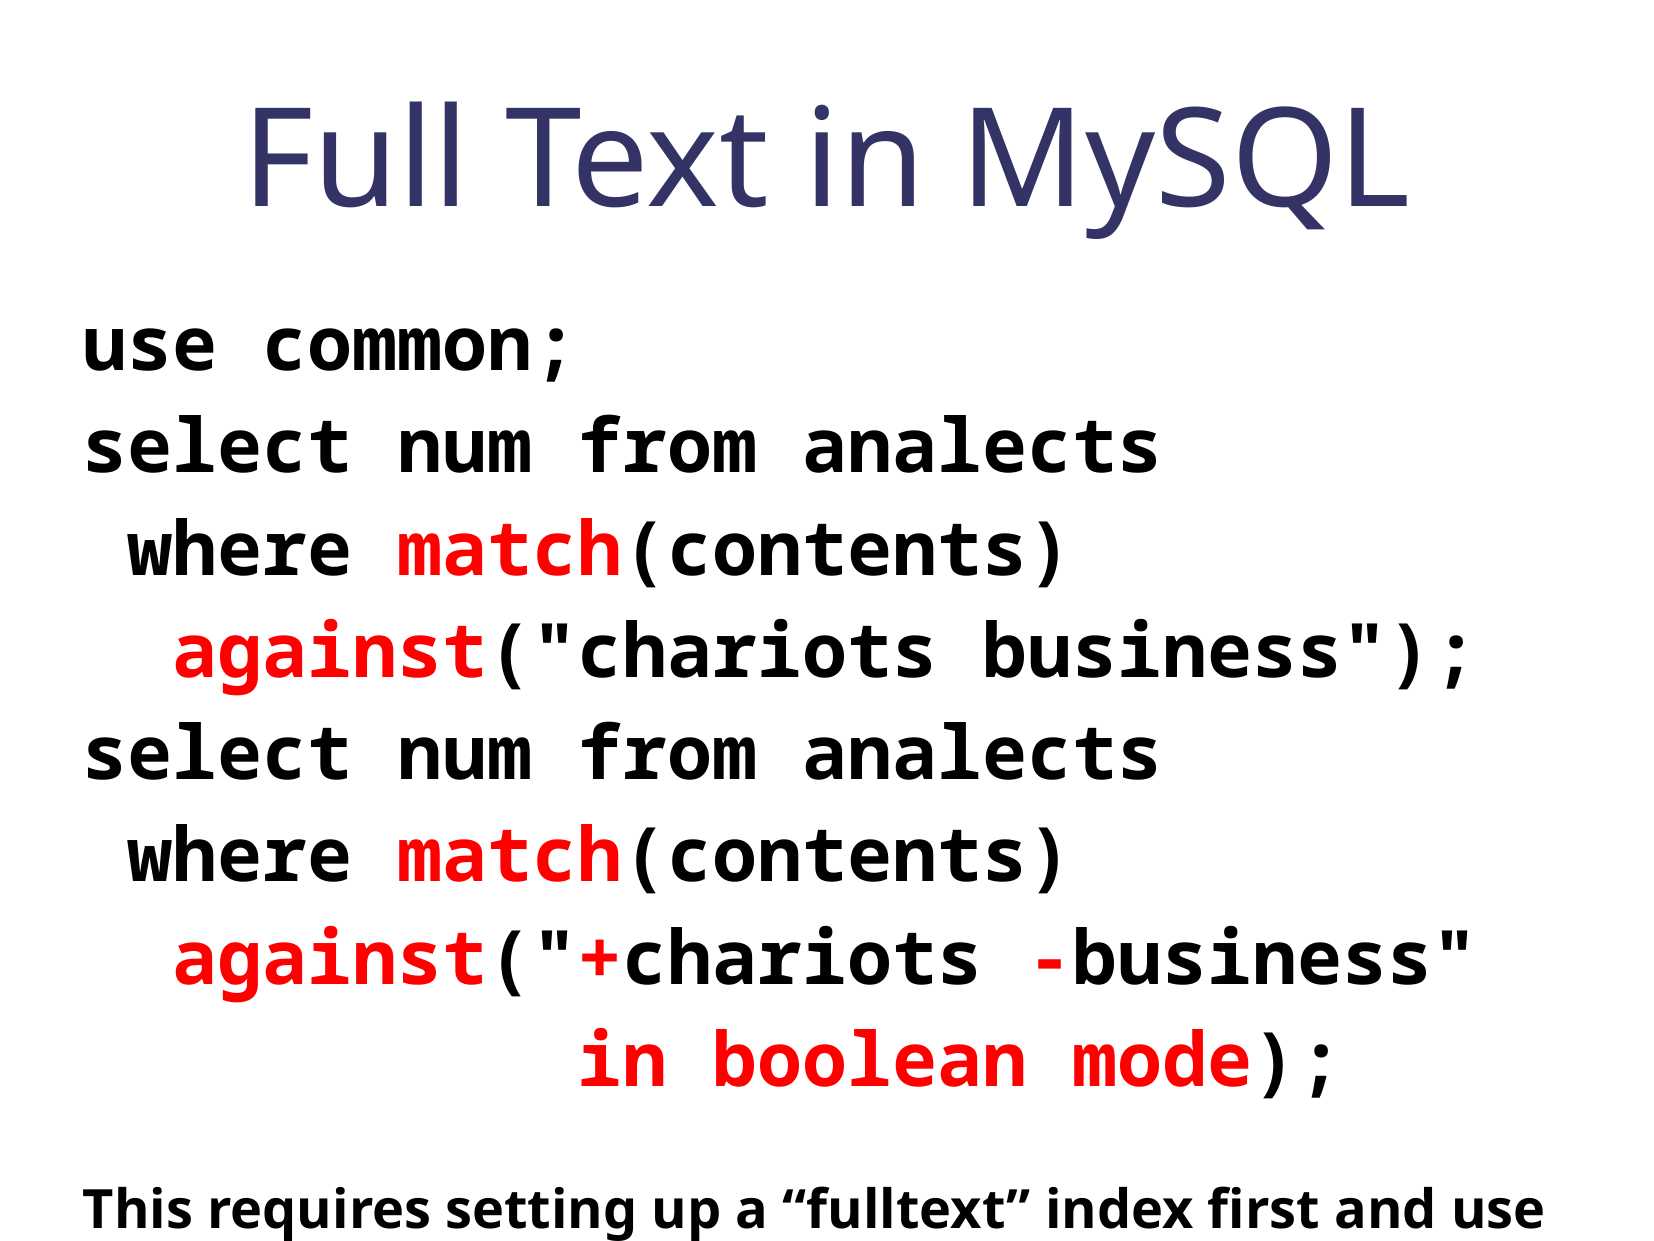

# Full Text in MySQL
use common;
select num from analects
 where match(contents)
 against("chariots business");
select num from analects
 where match(contents)
 against("+chariots -business"
 in boolean mode);
This requires setting up a “fulltext” index first and use “MyISAM” engine – more on those in two weeks.